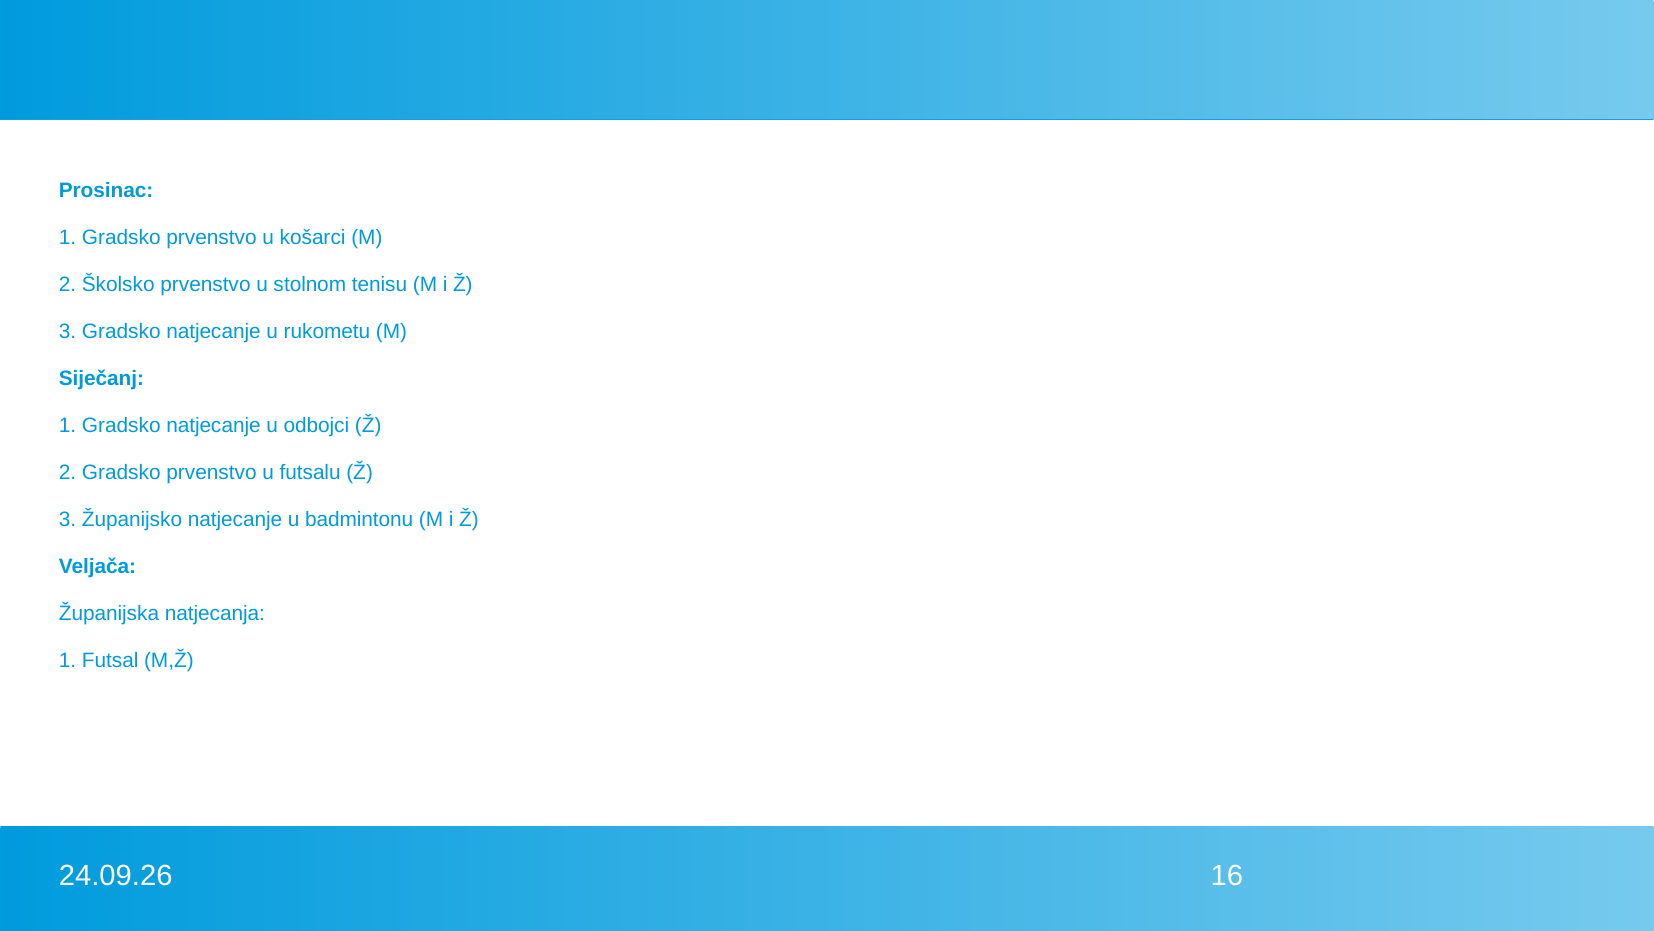

#
Prosinac:
1. Gradsko prvenstvo u košarci (M)
2. Školsko prvenstvo u stolnom tenisu (M i Ž)
3. Gradsko natjecanje u rukometu (M)
Siječanj:
1. Gradsko natjecanje u odbojci (Ž)
2. Gradsko prvenstvo u futsalu (Ž)
3. Županijsko natjecanje u badmintonu (M i Ž)
Veljača:
Županijska natjecanja:
1. Futsal (M,Ž)